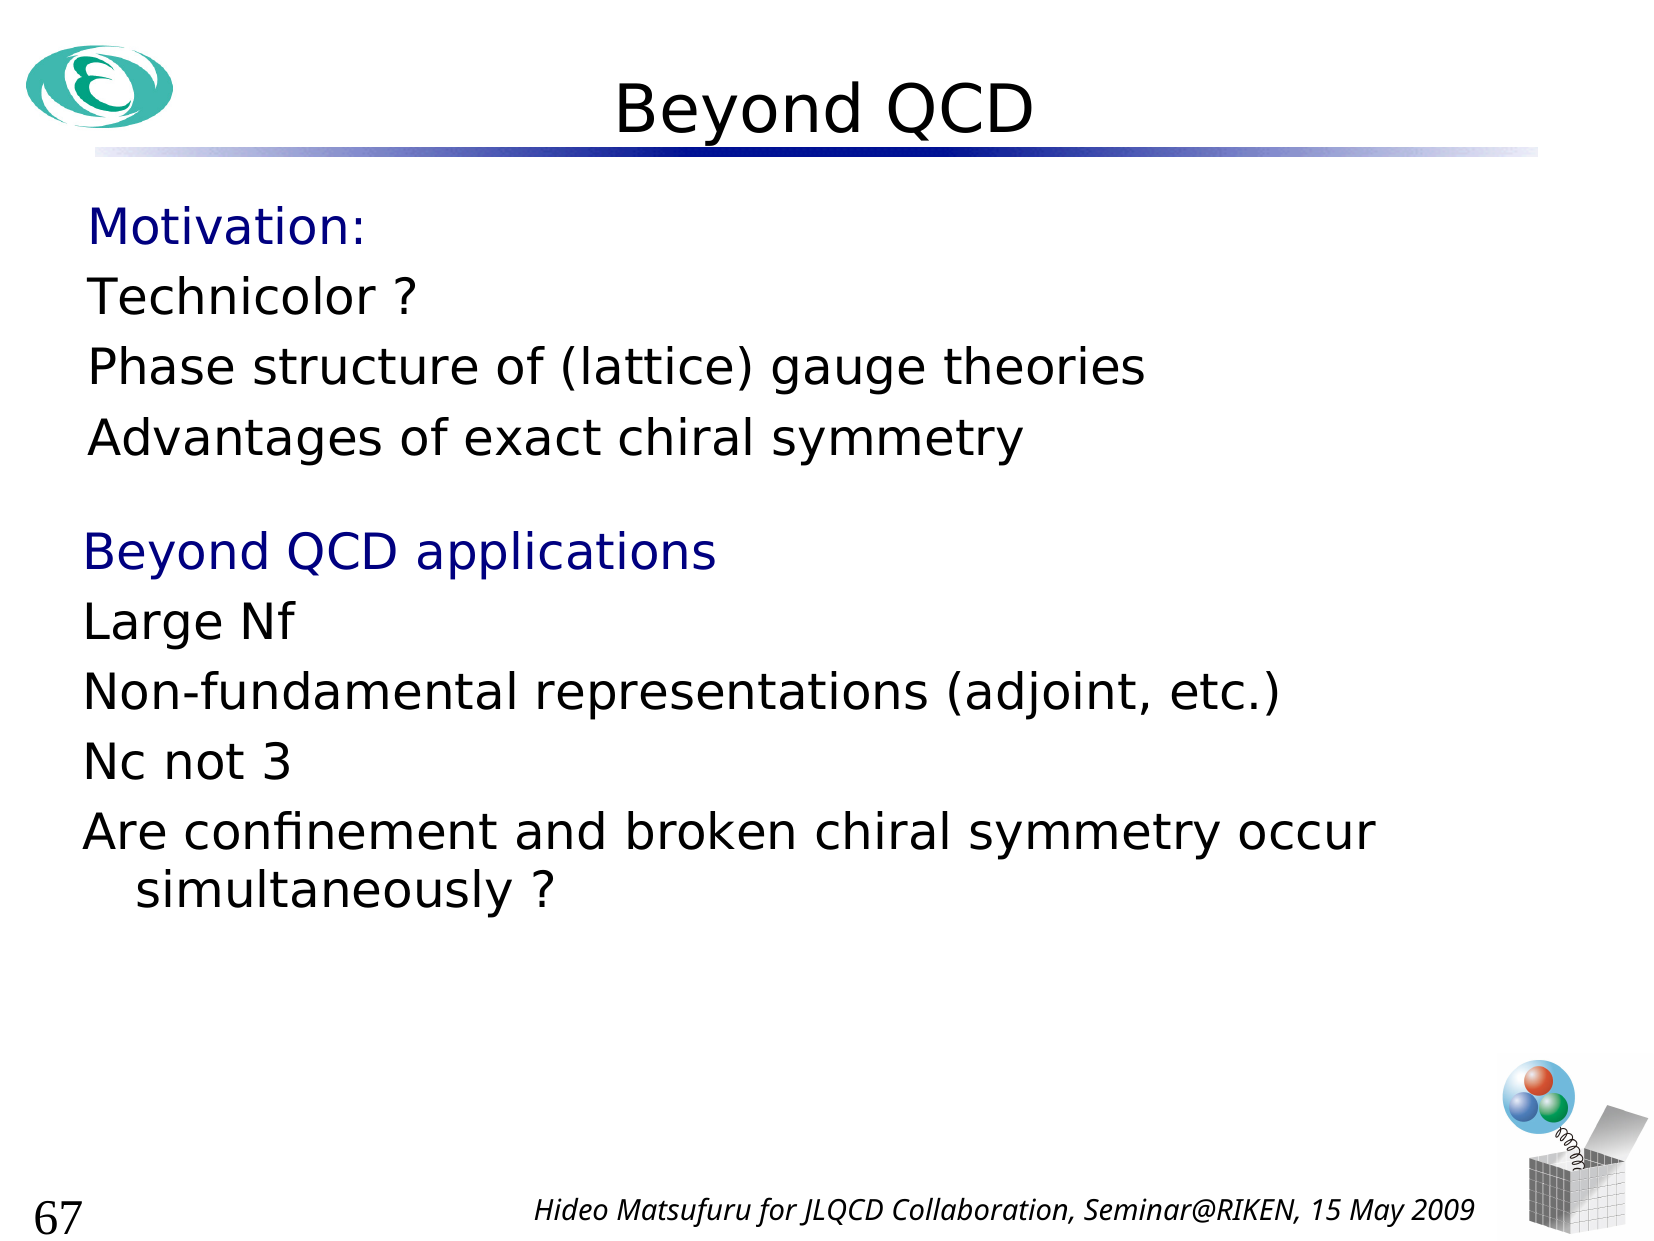

# Beyond QCD
Motivation:
Technicolor ?
Phase structure of (lattice) gauge theories
Advantages of exact chiral symmetry
Beyond QCD applications
Large Nf
Non-fundamental representations (adjoint, etc.)
Nc not 3
Are confinement and broken chiral symmetry occur simultaneously ?